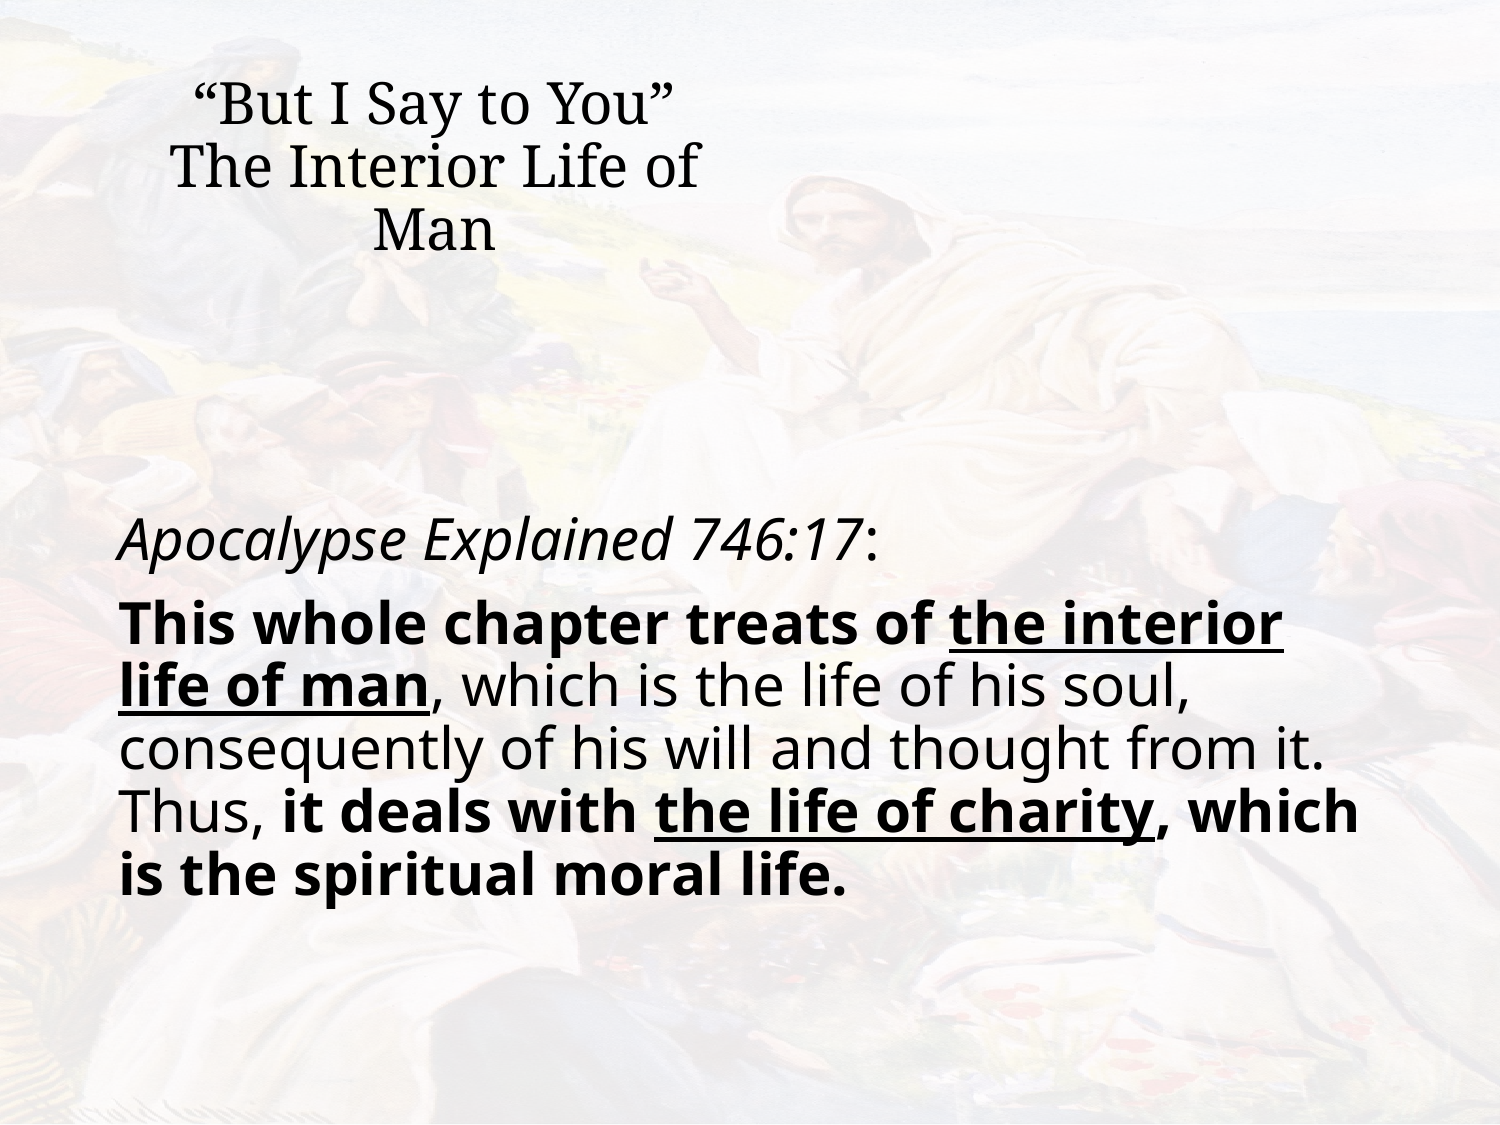

# “But I Say to You” The Interior Life of Man
Apocalypse Explained 746:17:
This whole chapter treats of the interior life of man, which is the life of his soul, consequently of his will and thought from it. Thus, it deals with the life of charity, which is the spiritual moral life.